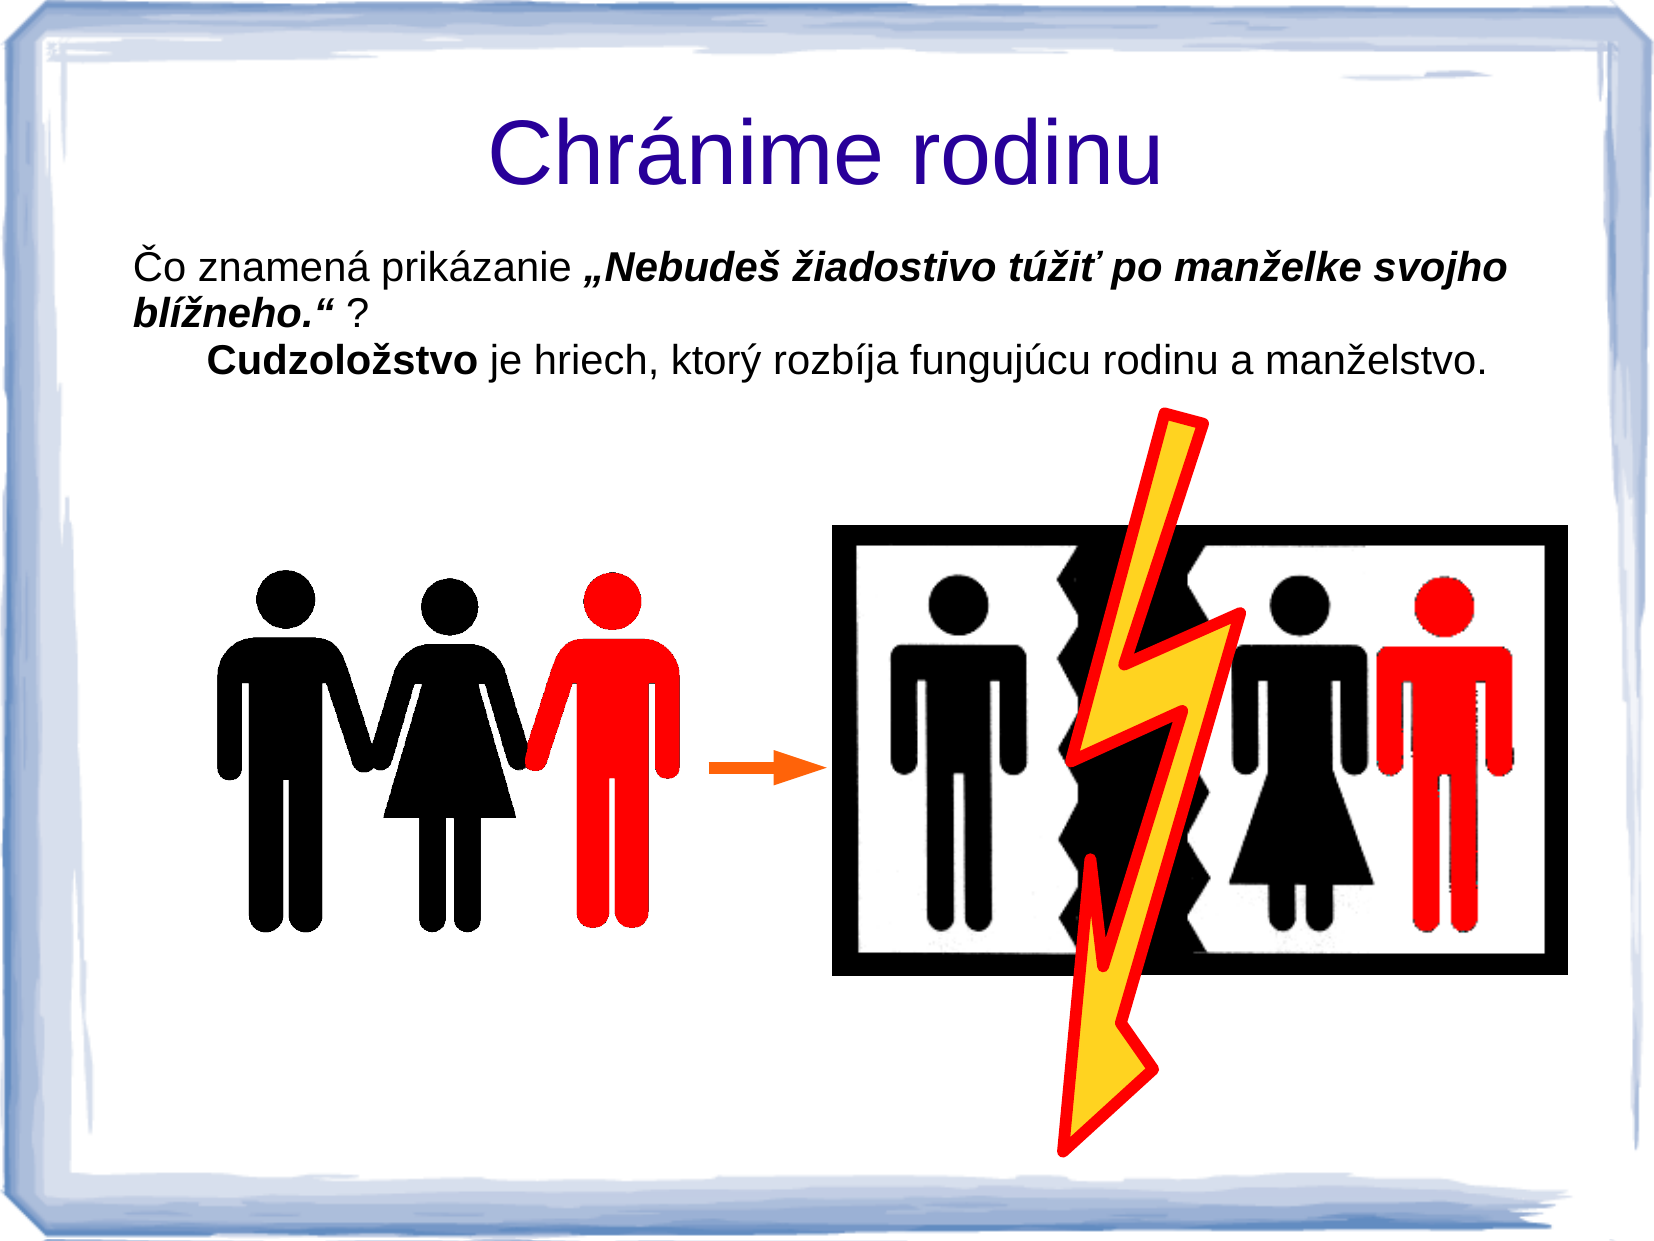

# Chránime rodinu
Čo znamená prikázanie „Nebudeš žiadostivo túžiť po manželke svojho blížneho.“ ?
	Cudzoložstvo je hriech, ktorý rozbíja fungujúcu rodinu a manželstvo.